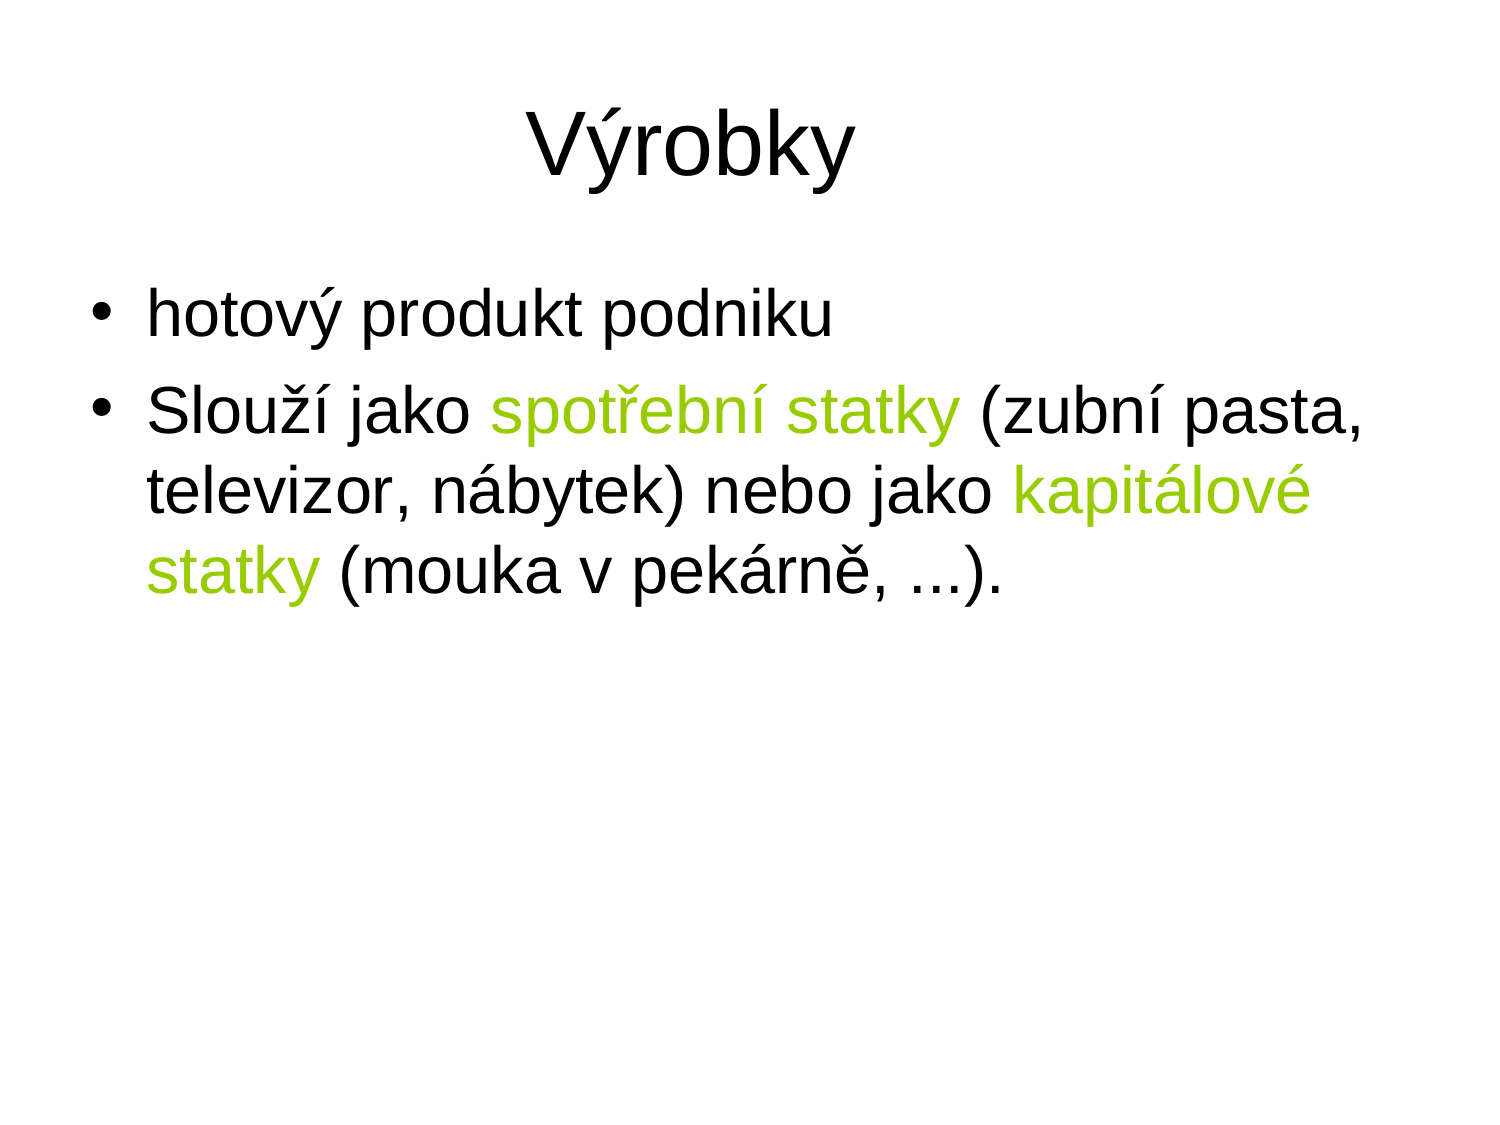

# Výrobky
hotový produkt podniku
Slouží jako spotřební statky (zubní pasta, televizor, nábytek) nebo jako kapitálové statky (mouka v pekárně, ...).